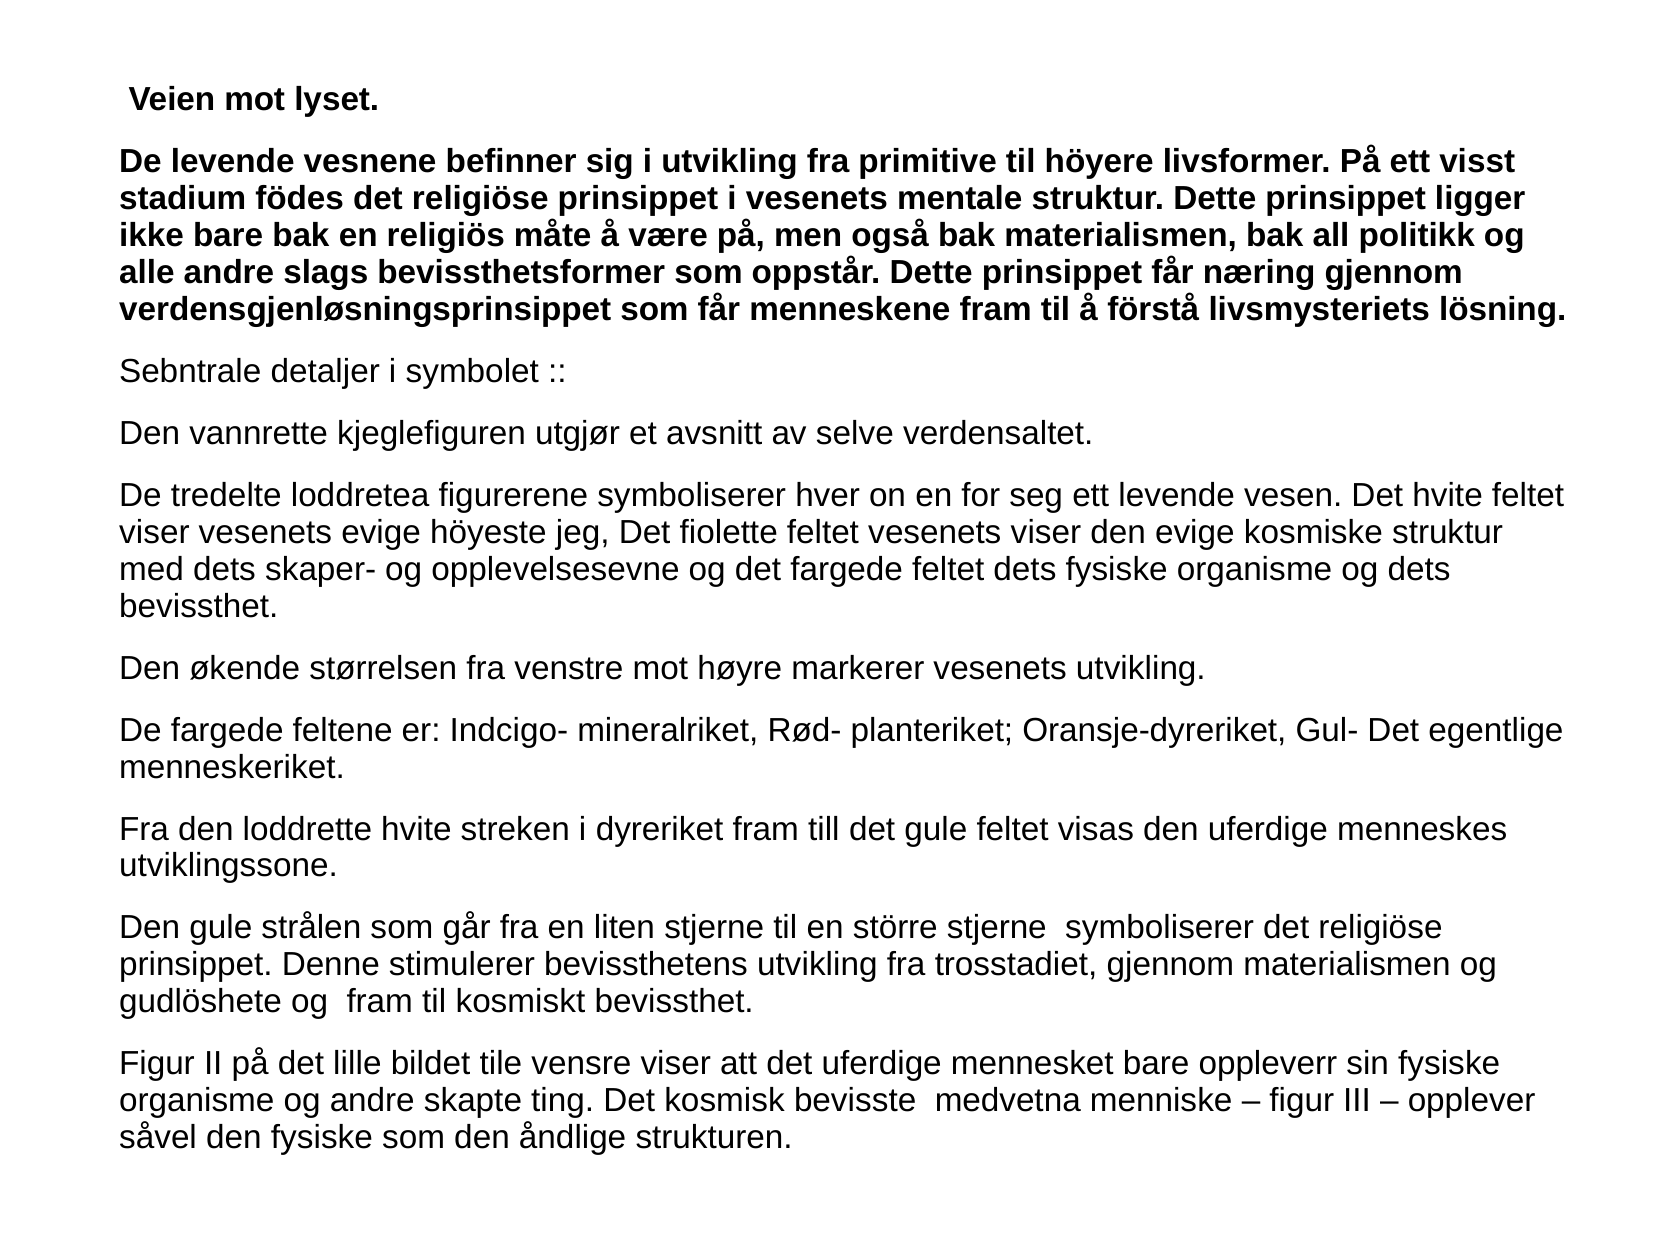

Veien mot lyset.
De levende vesnene befinner sig i utvikling fra primitive til höyere livsformer. På ett visst stadium födes det religiöse prinsippet i vesenets mentale struktur. Dette prinsippet ligger ikke bare bak en religiös måte å være på, men også bak materialismen, bak all politikk og alle andre slags bevissthetsformer som oppstår. Dette prinsippet får næring gjennom verdensgjenløsningsprinsippet som får menneskene fram til å förstå livsmysteriets lösning.
Sebntrale detaljer i symbolet ::
Den vannrette kjeglefiguren utgjør et avsnitt av selve verdensaltet.
De tredelte loddretea figurerene symboliserer hver on en for seg ett levende vesen. Det hvite feltet viser vesenets evige höyeste jeg, Det fiolette feltet vesenets viser den evige kosmiske struktur med dets skaper- og opplevelsesevne og det fargede feltet dets fysiske organisme og dets bevissthet.
Den økende størrelsen fra venstre mot høyre markerer vesenets utvikling.
De fargede feltene er: Indcigo- mineralriket, Rød- planteriket; Oransje-dyreriket, Gul- Det egentlige menneskeriket.
Fra den loddrette hvite streken i dyreriket fram till det gule feltet visas den uferdige menneskes utviklingssone.
Den gule strålen som går fra en liten stjerne til en större stjerne symboliserer det religiöse prinsippet. Denne stimulerer bevissthetens utvikling fra trosstadiet, gjennom materialismen og gudlöshete og fram til kosmiskt bevissthet.
Figur II på det lille bildet tile vensre viser att det uferdige mennesket bare oppleverr sin fysiske organisme og andre skapte ting. Det kosmisk bevisste medvetna menniske – figur III – opplever såvel den fysiske som den åndlige strukturen.